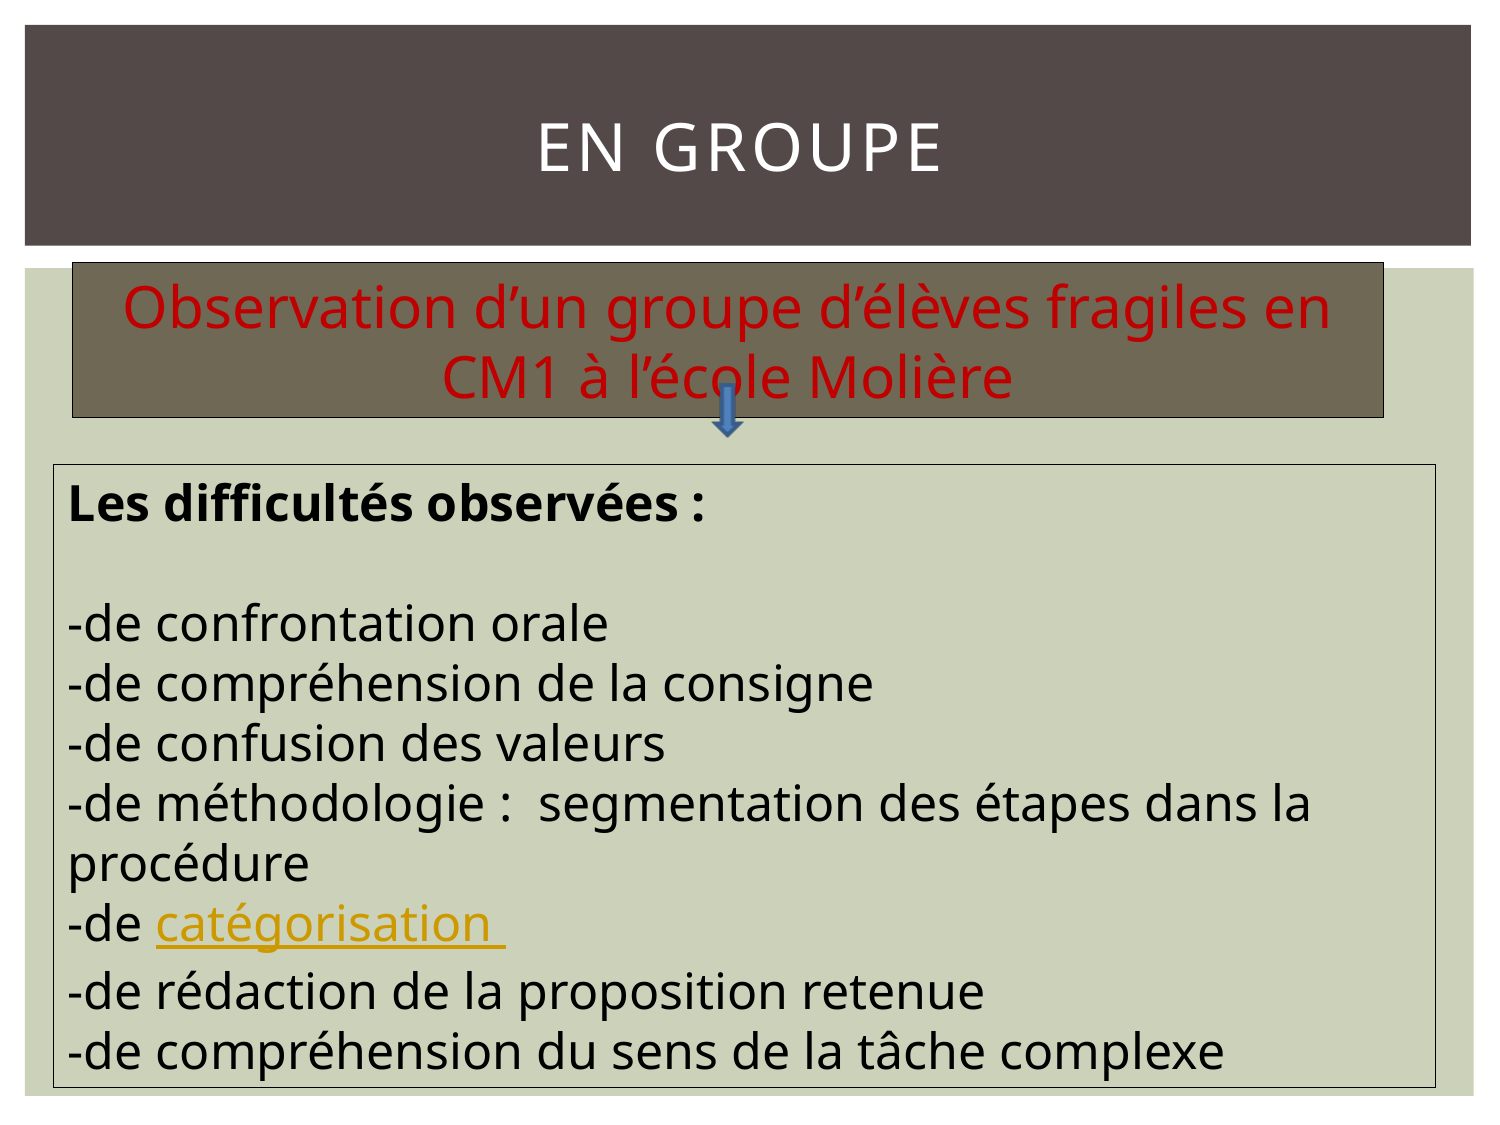

# En groupe
Observation d’un groupe d’élèves fragiles en CM1 à l’école Molière
Les difficultés observées :
-de confrontation orale
-de compréhension de la consigne
-de confusion des valeurs
-de méthodologie : segmentation des étapes dans la procédure
-de catégorisation
-de rédaction de la proposition retenue
-de compréhension du sens de la tâche complexe